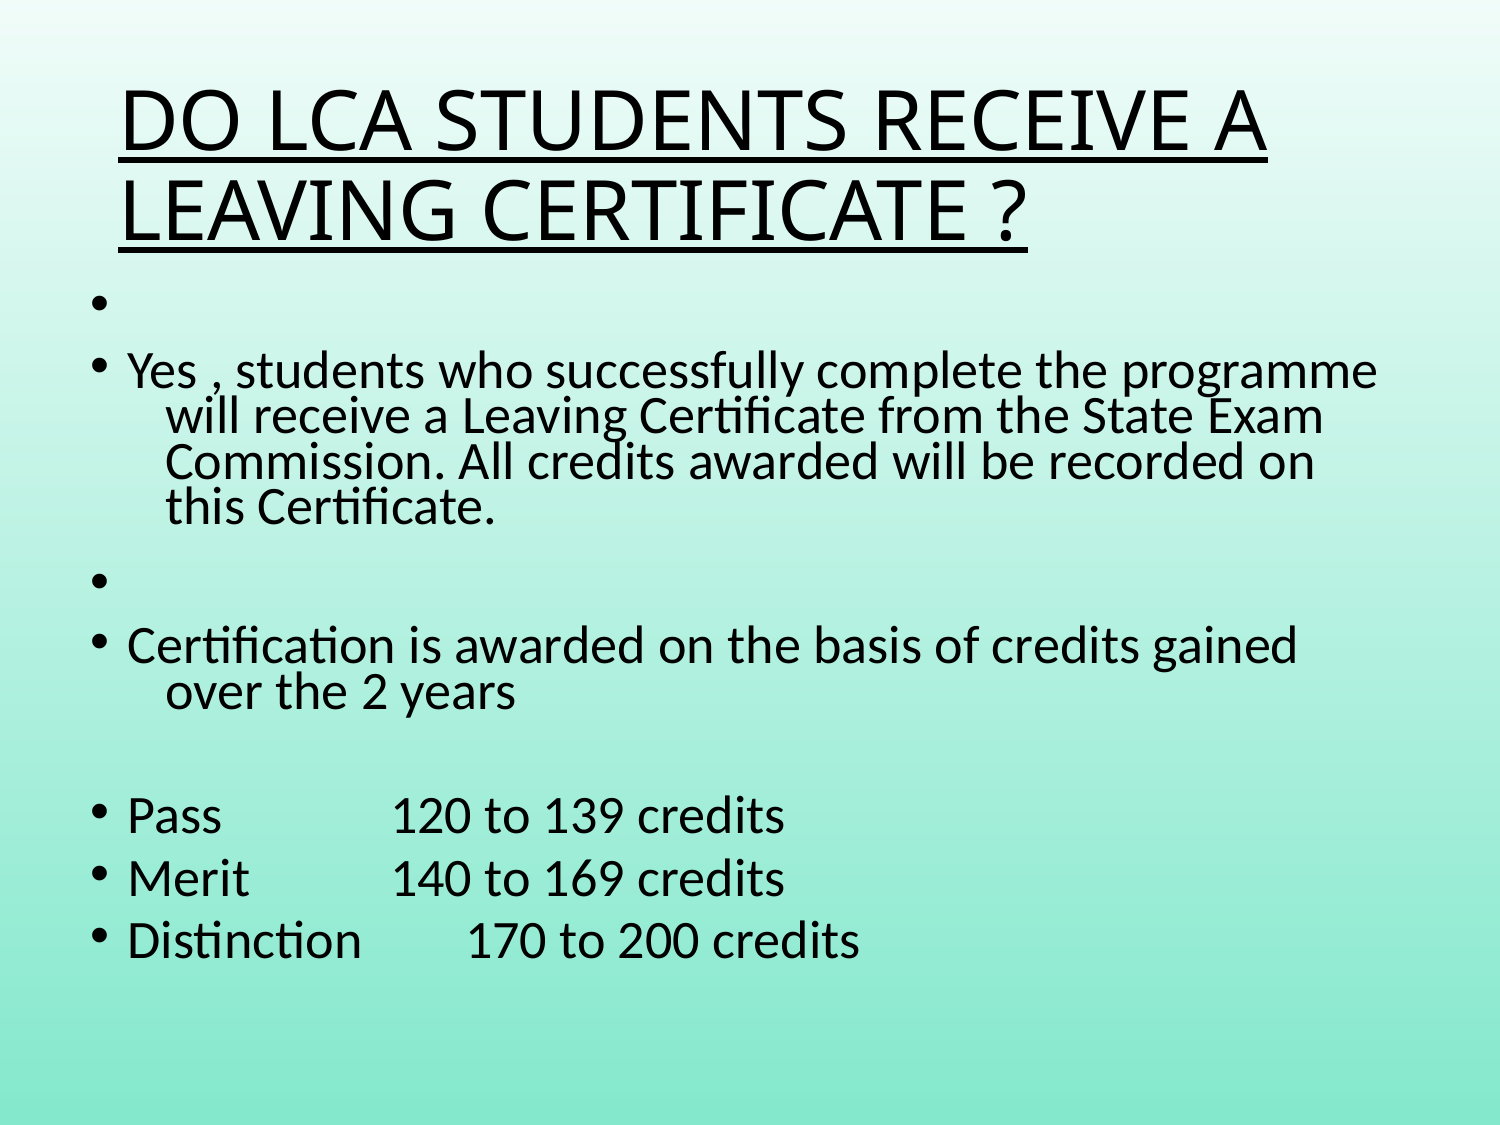

# DO LCA STUDENTS RECEIVE A LEAVING CERTIFICATE ?
Yes , students who successfully complete the programme will receive a Leaving Certificate from the State Exam Commission. All credits awarded will be recorded on this Certificate.
Certification is awarded on the basis of credits gained over the 2 years
Pass 		120 to 139 credits
Merit 		140 to 169 credits
Distinction 		170 to 200 credits